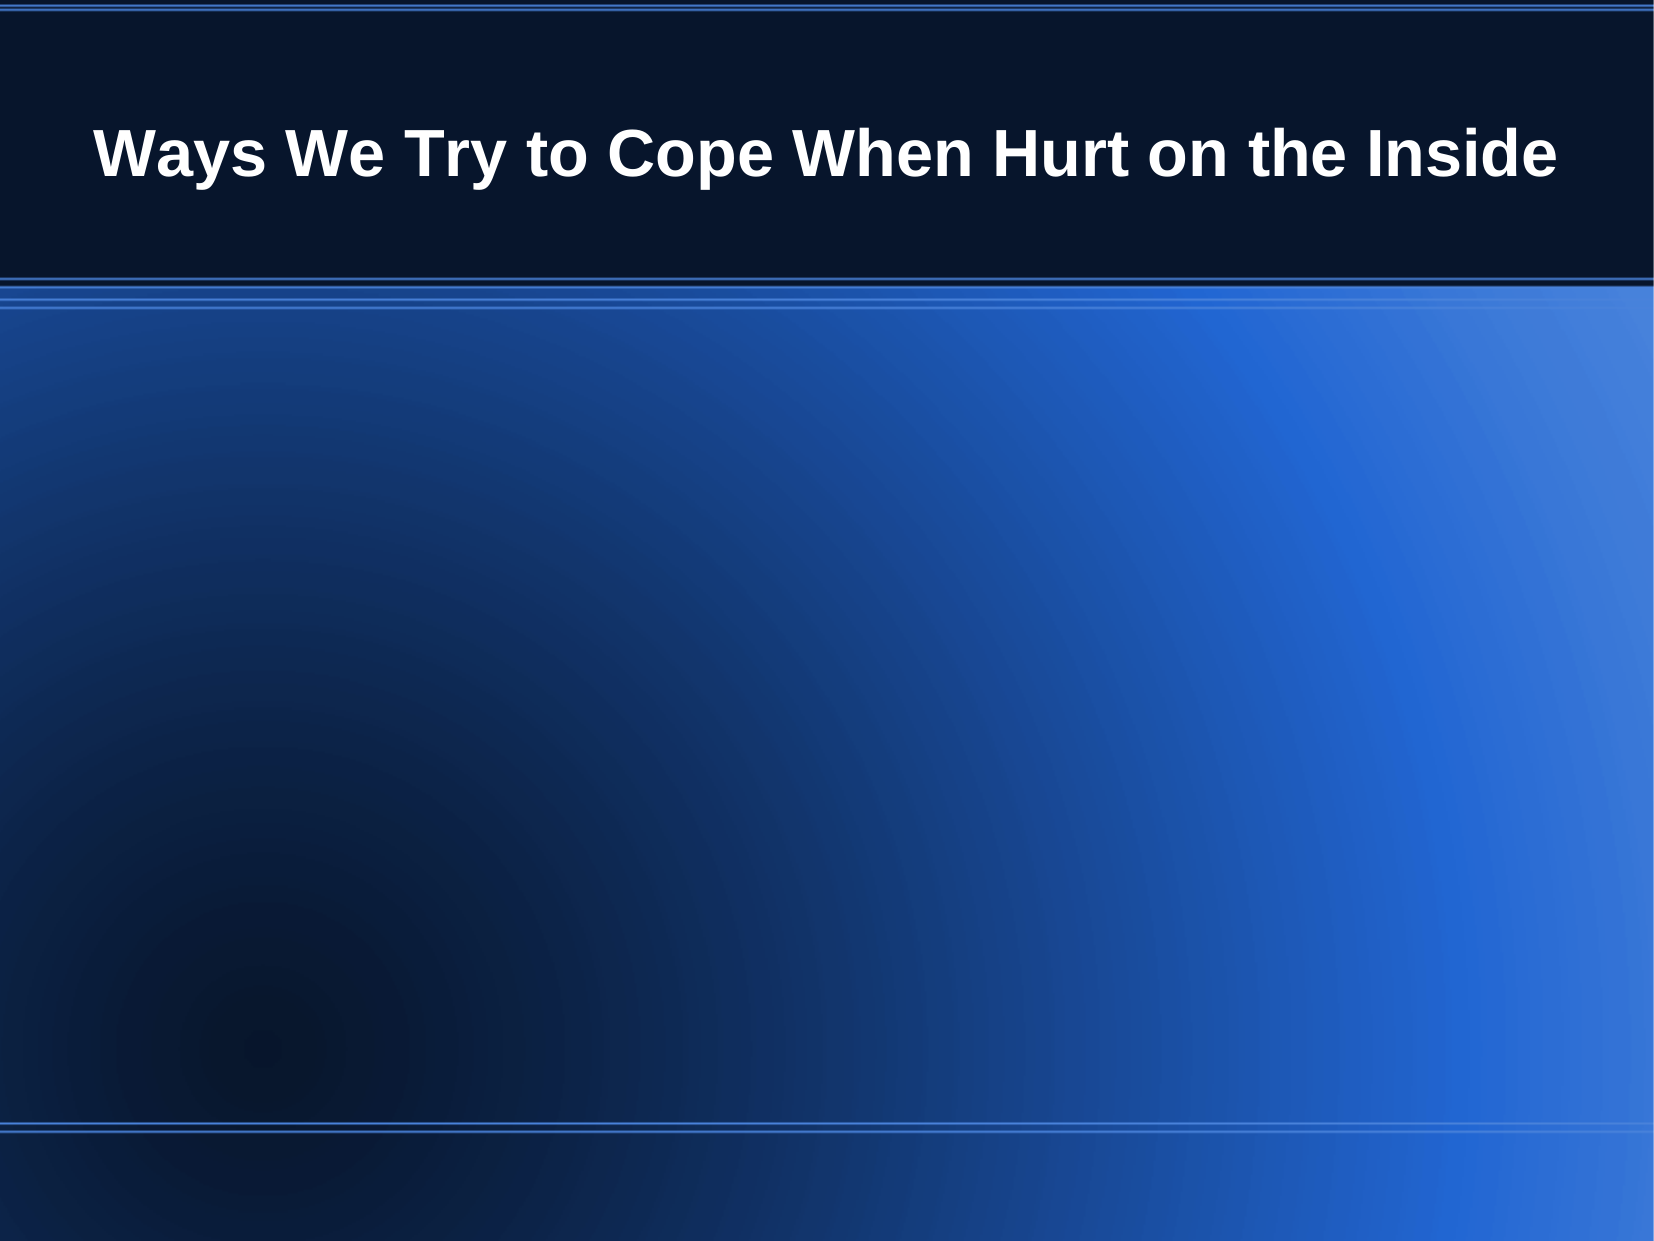

# Ways We Try to Cope When Hurt on the Inside